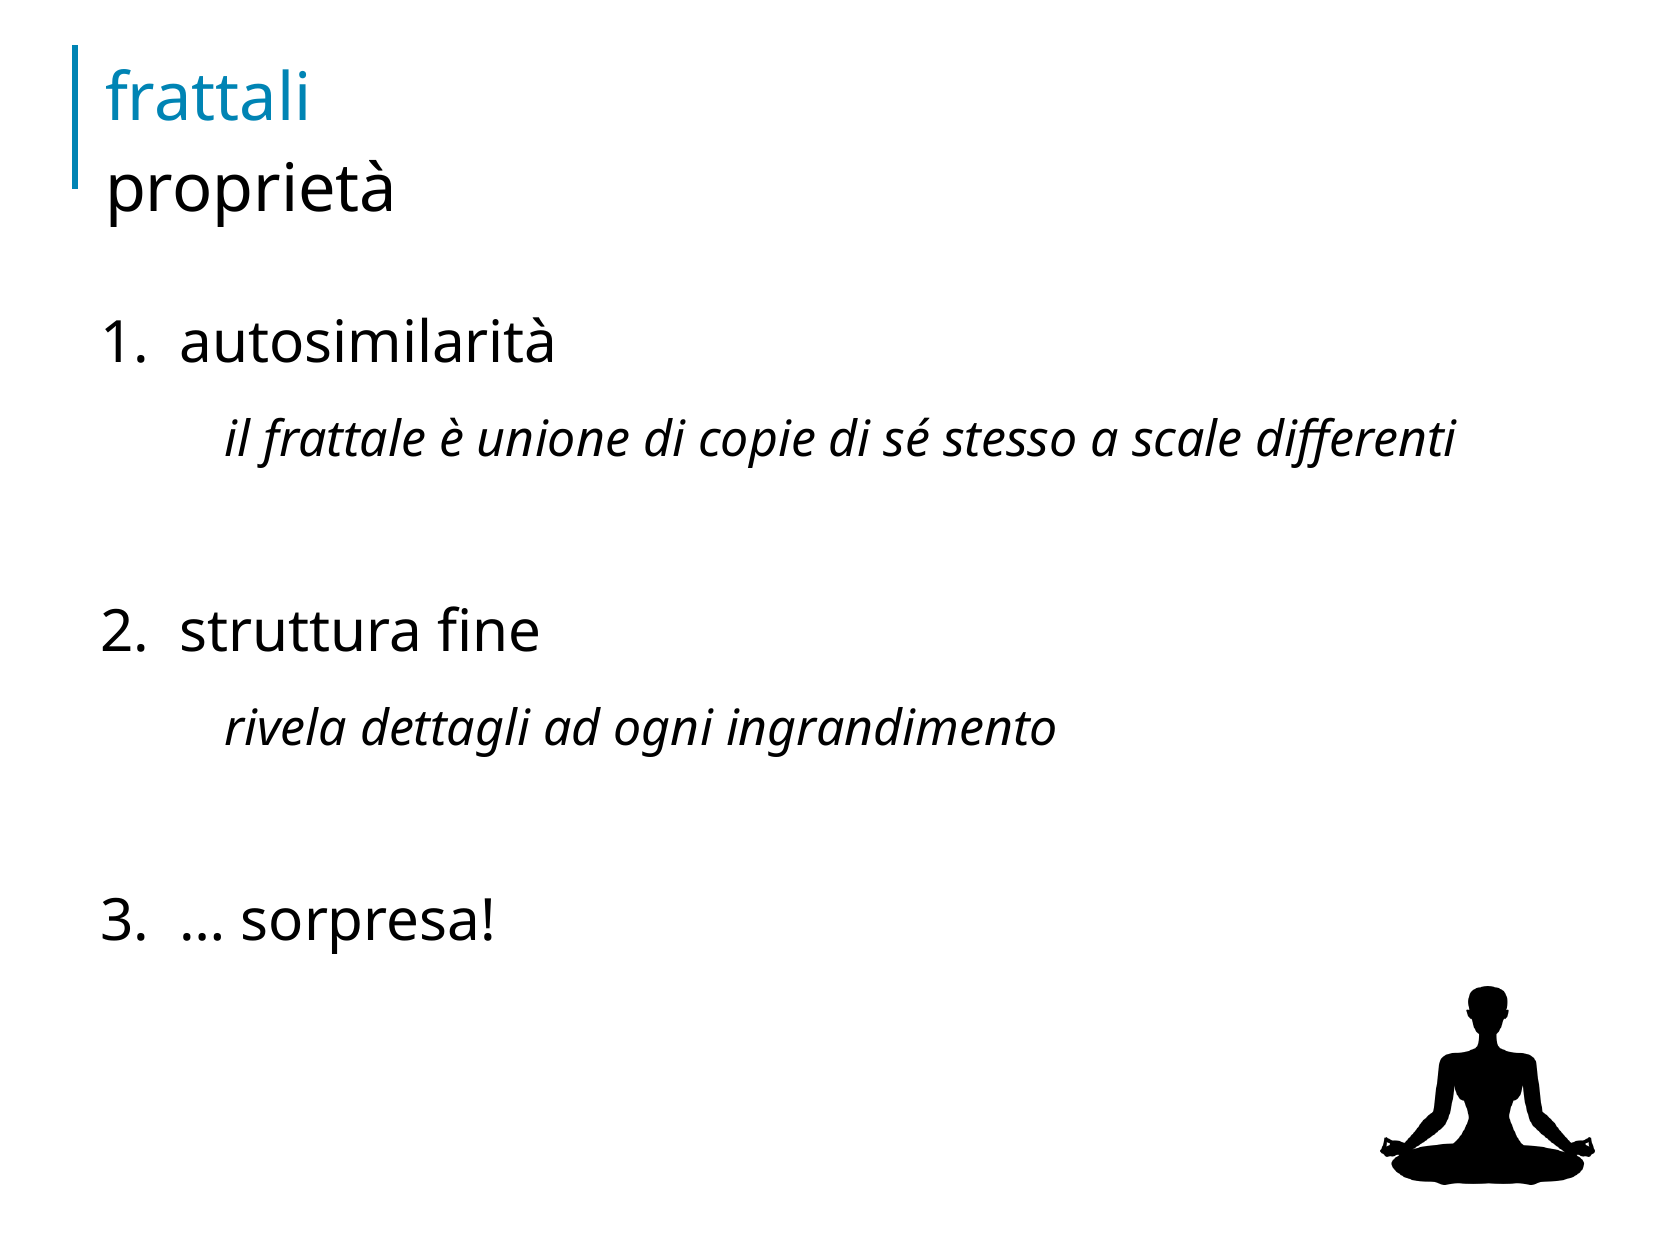

# frattali proprietà
autosimilarità
il frattale è unione di copie di sé stesso a scale differenti
struttura fine
rivela dettagli ad ogni ingrandimento
… sorpresa!